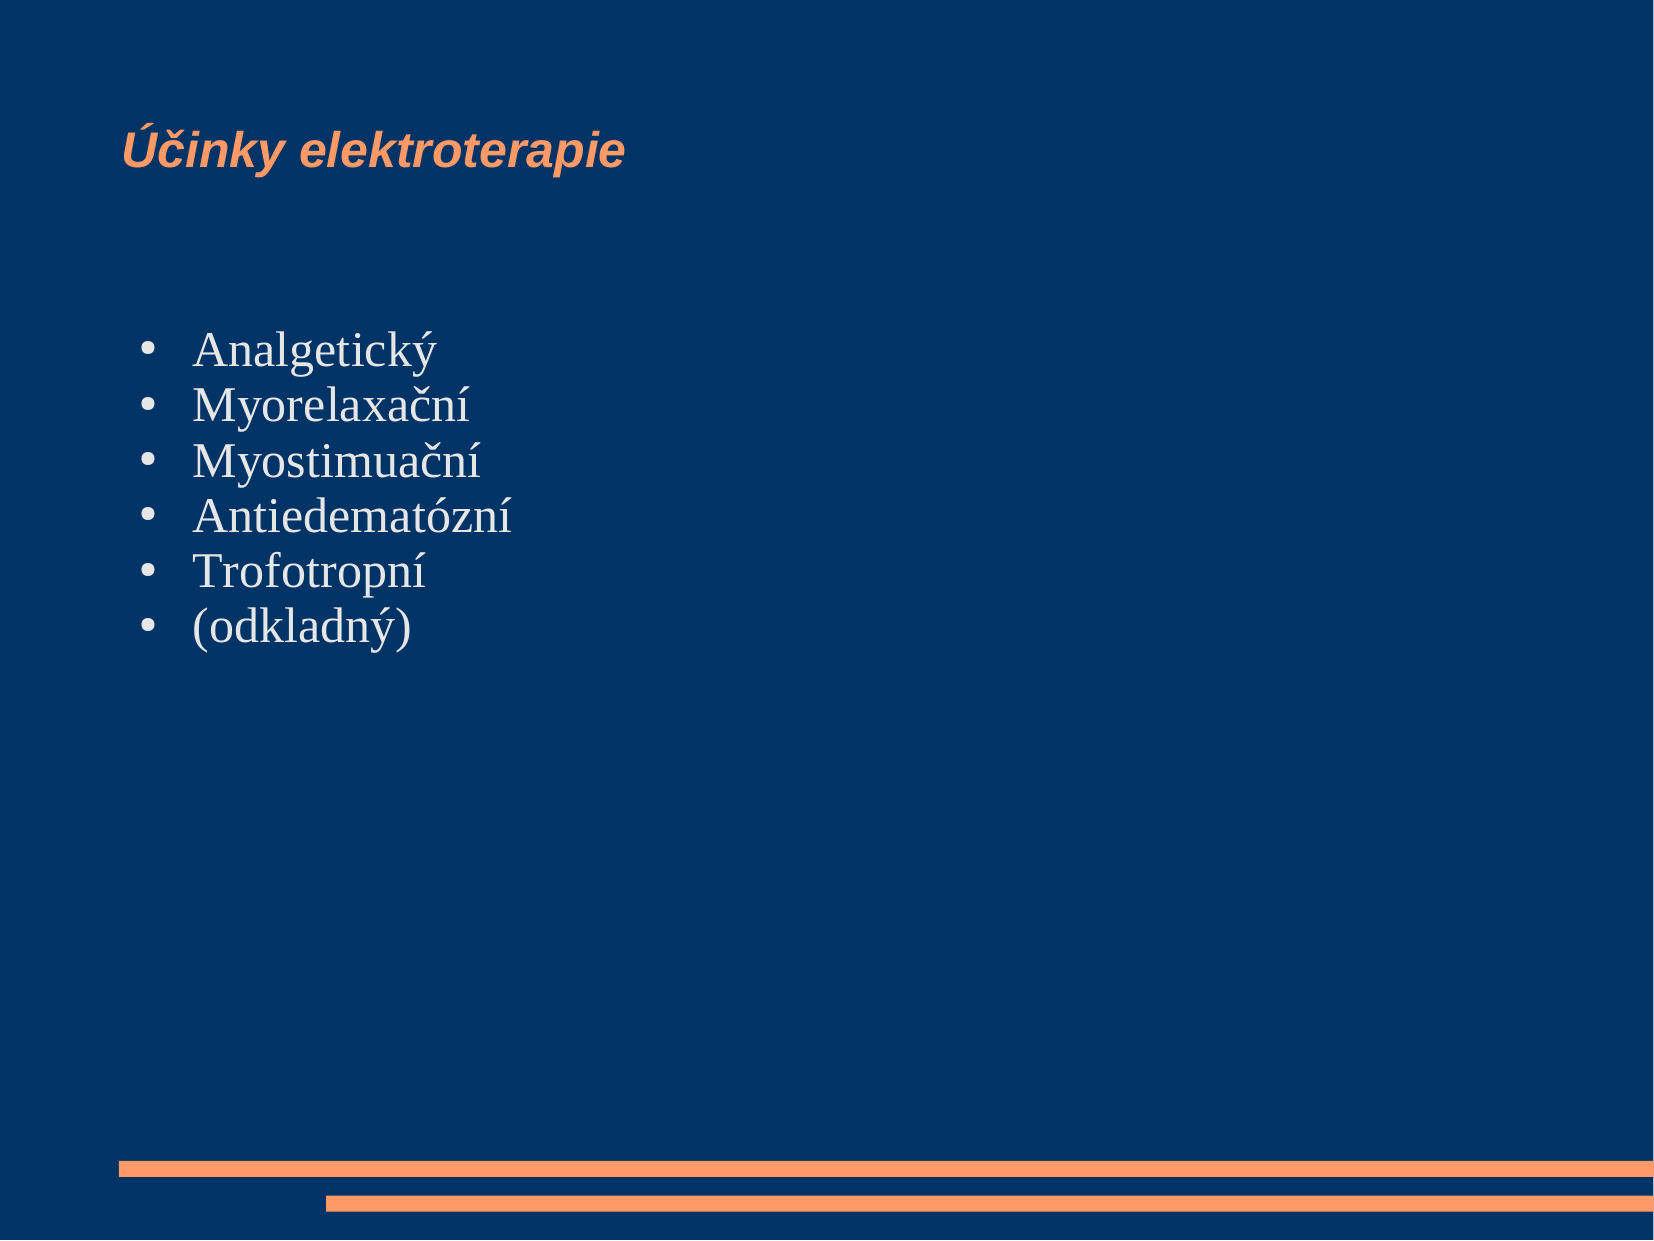

# Účinky elektroterapie
Analgetický
Myorelaxační
Myostimuační
Antiedematózní
Trofotropní
(odkladný)